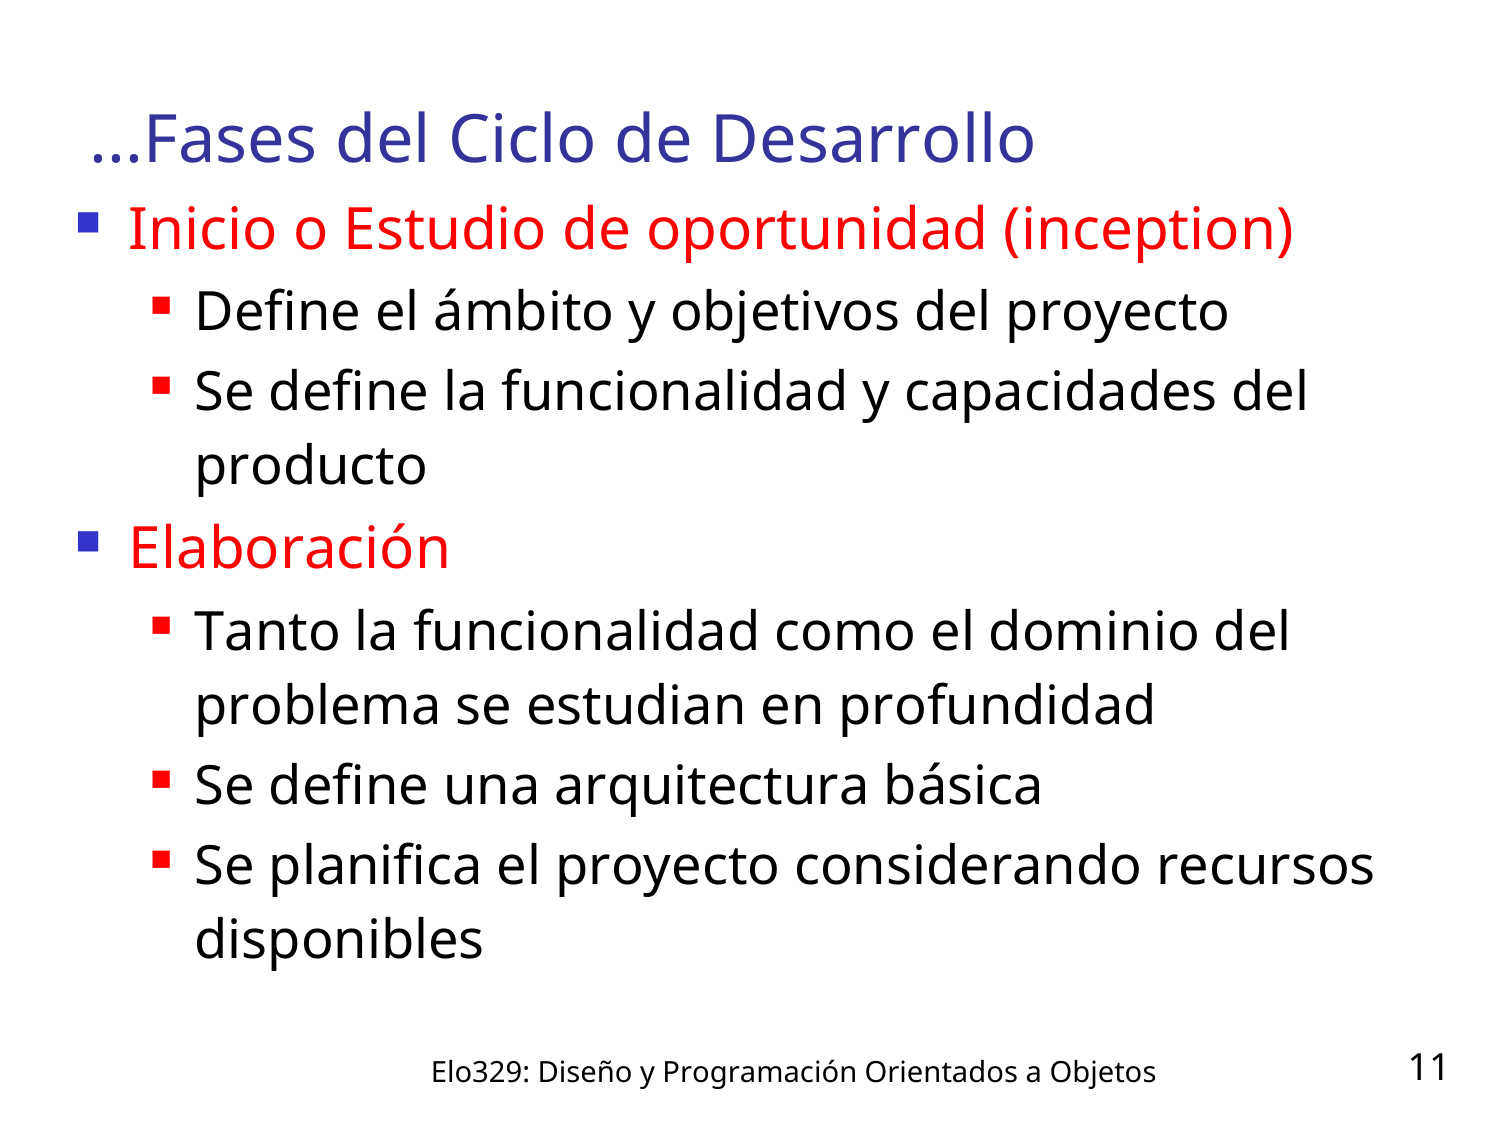

# ...Fases del Ciclo de Desarrollo
Inicio o Estudio de oportunidad (inception)‏
Define el ámbito y objetivos del proyecto
Se define la funcionalidad y capacidades del producto
Elaboración
Tanto la funcionalidad como el dominio del problema se estudian en profundidad
Se define una arquitectura básica
Se planifica el proyecto considerando recursos disponibles
ELO329: Diseño y Programación Orientadas a Objetos
11